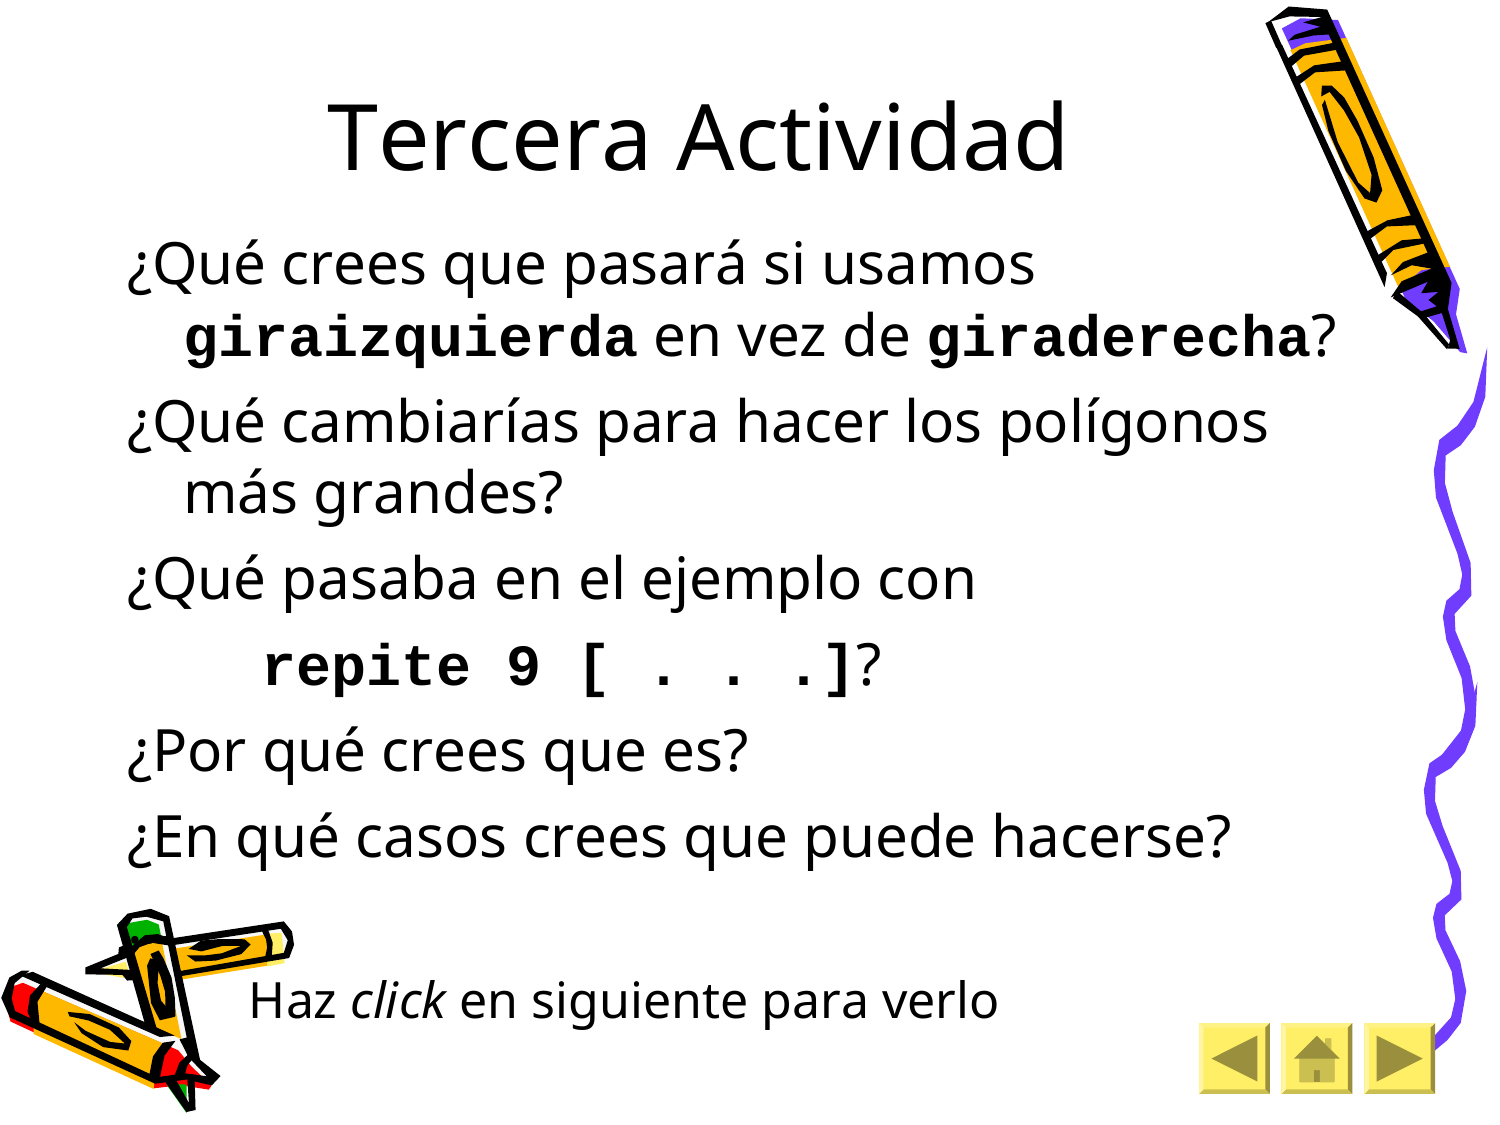

# Tercera Actividad
¿Qué crees que pasará si usamos giraizquierda en vez de giraderecha?
¿Qué cambiarías para hacer los polígonos más grandes?
¿Qué pasaba en el ejemplo con
	 repite 9 [ . . .]?
¿Por qué crees que es?
¿En qué casos crees que puede hacerse?
...
	Haz click en siguiente para verlo